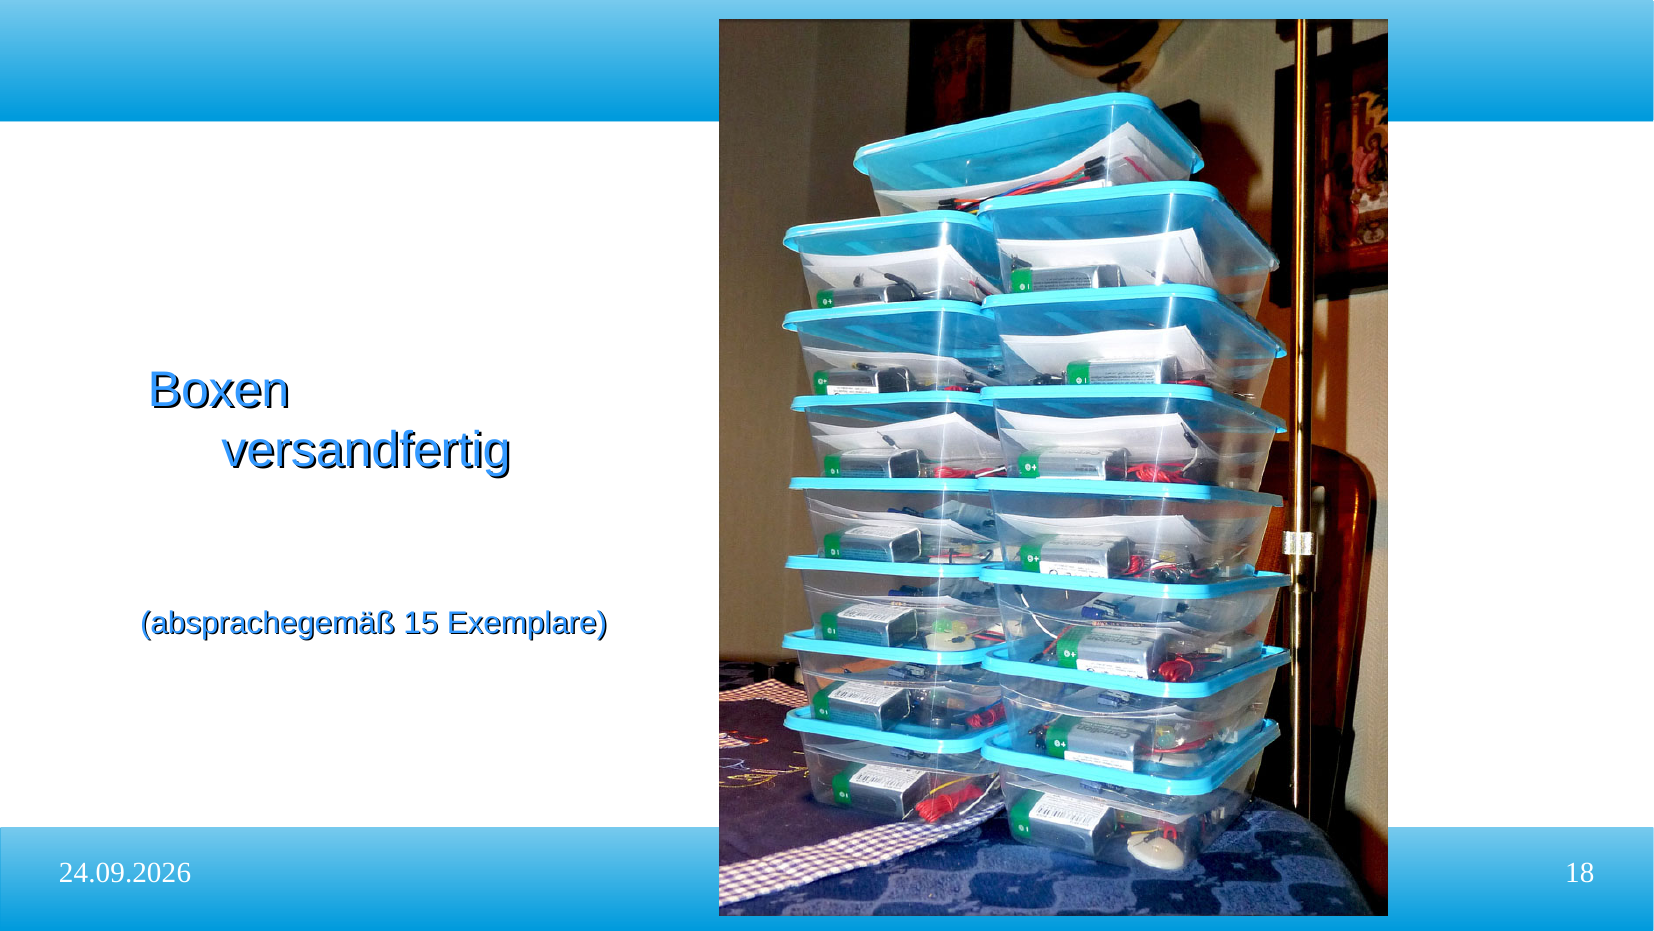

# Boxen versandfertig (absprachegemäß 15 Exemplare)
18